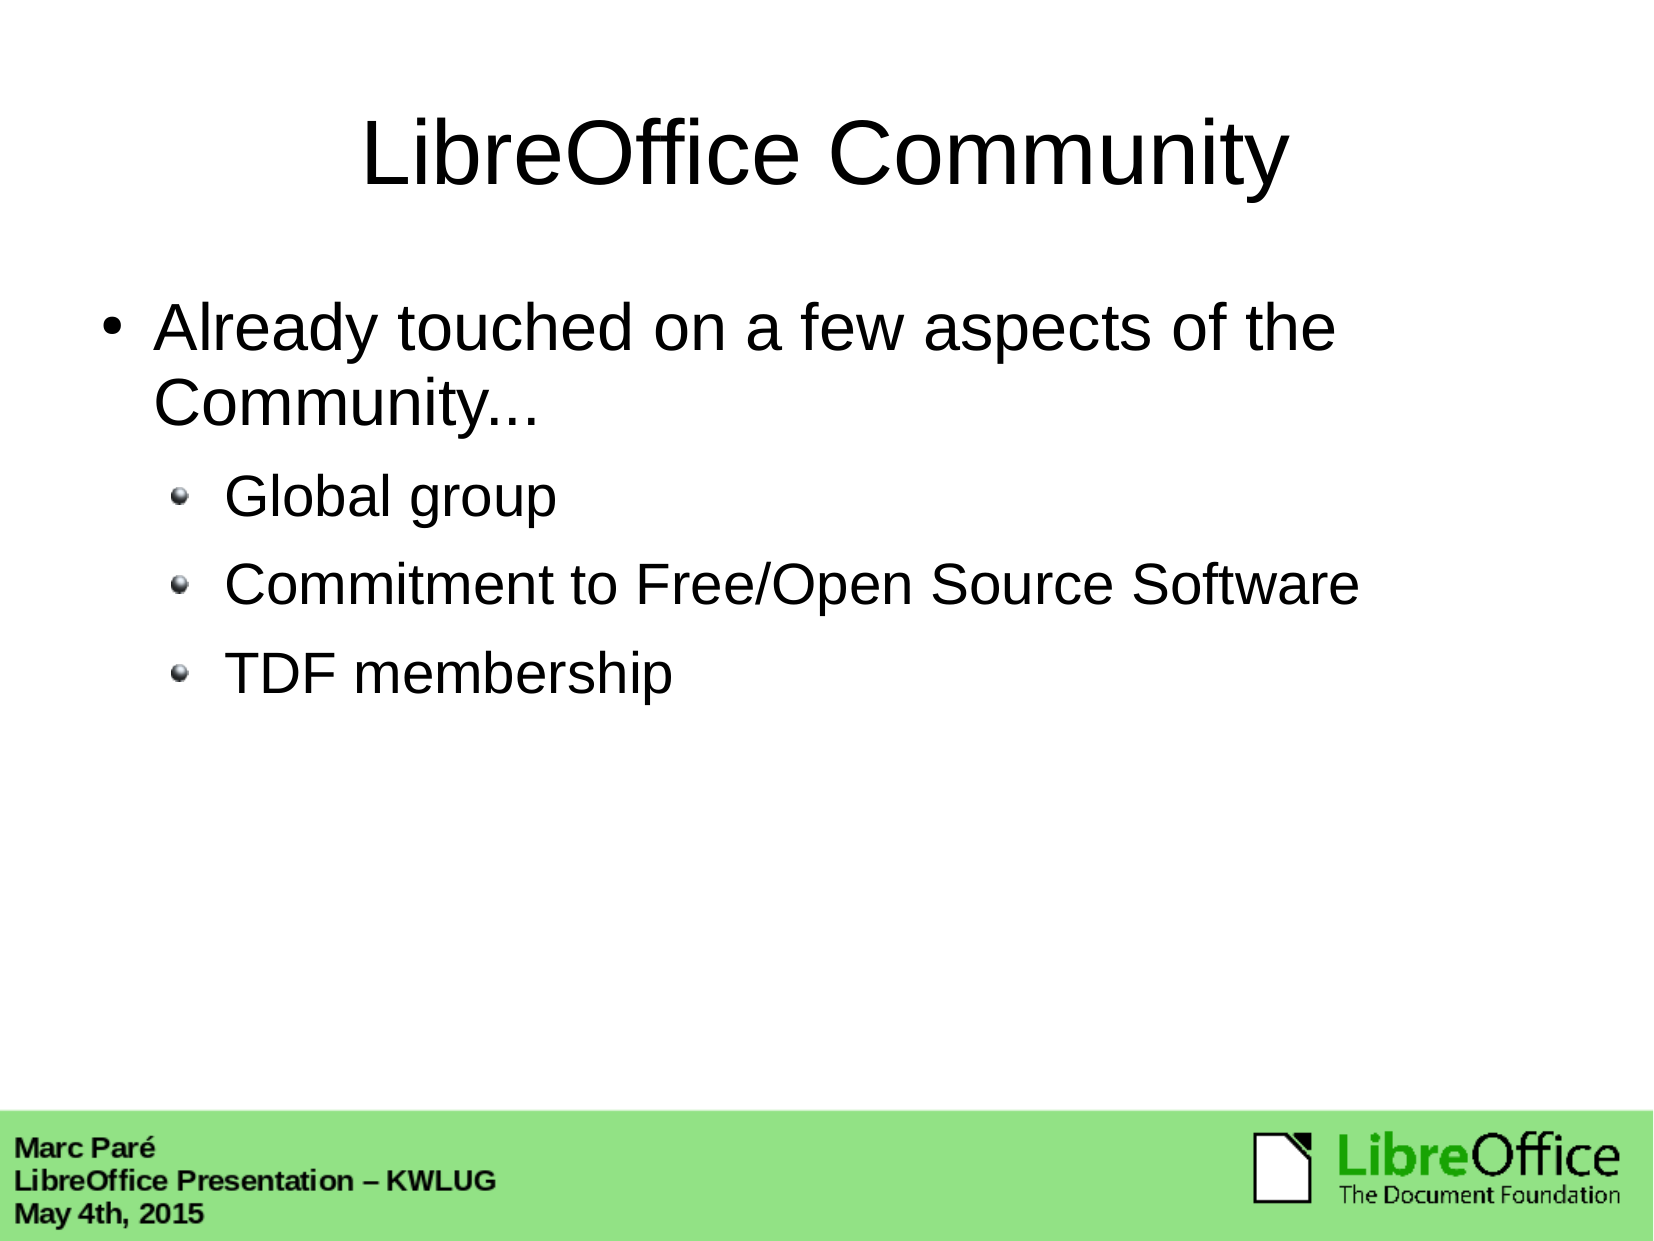

# LibreOffice Community
Already touched on a few aspects of the Community...
Global group
Commitment to Free/Open Source Software
TDF membership